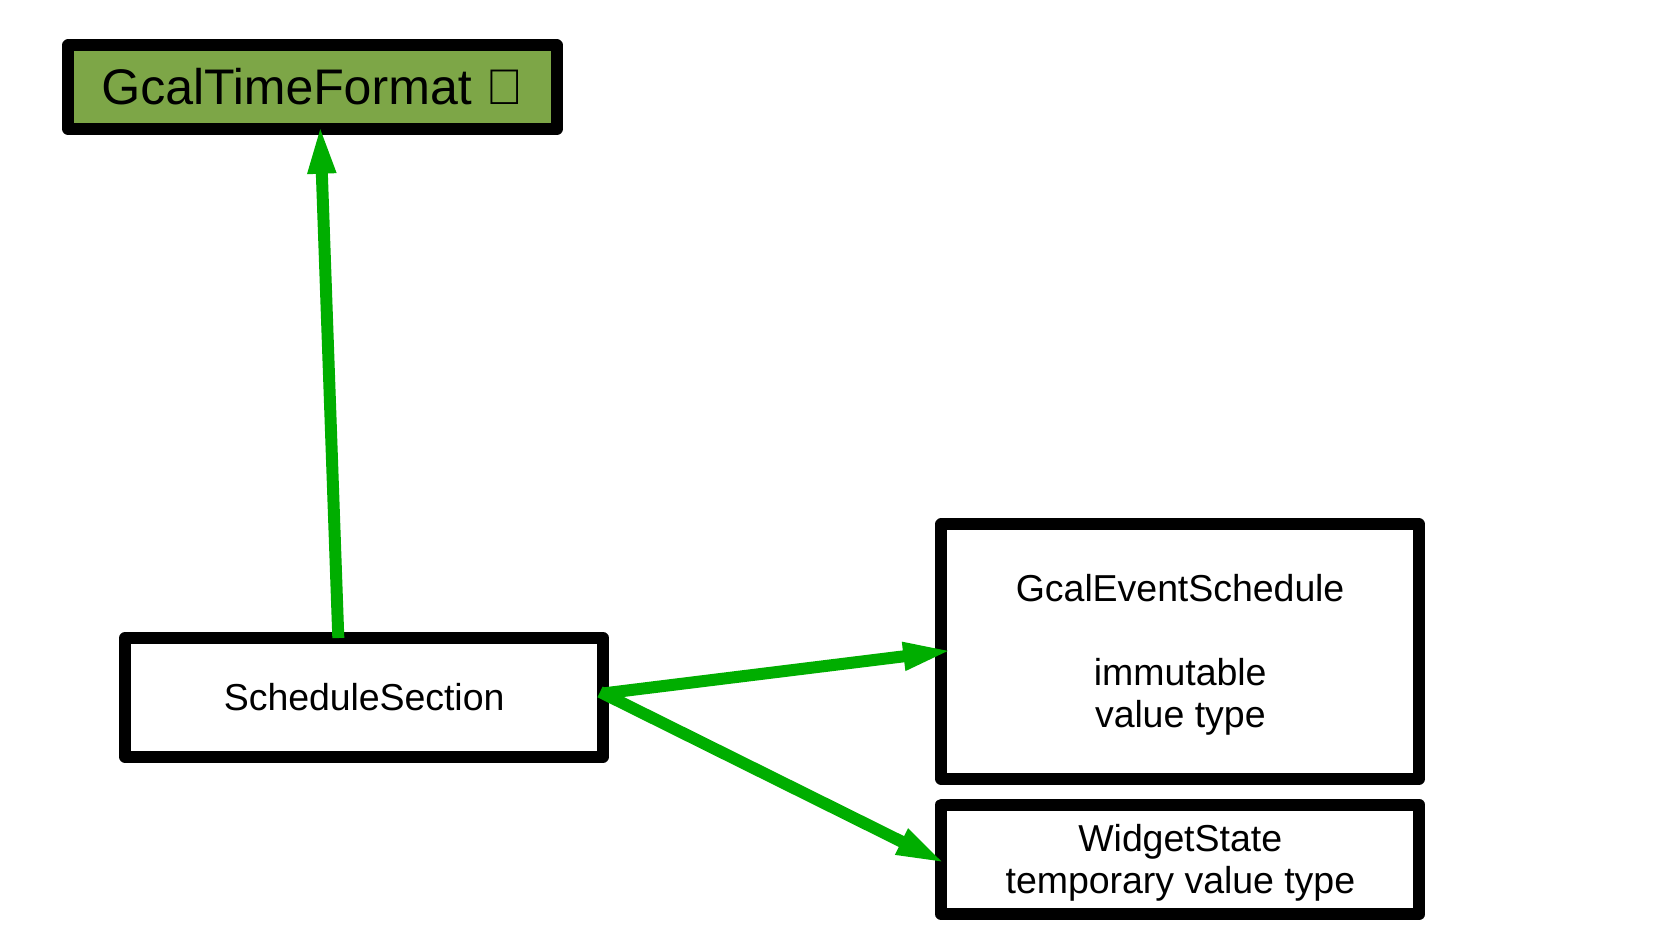

GcalTimeFormat 🍌
GcalEventSchedule
immutable
value type
ScheduleSection
WidgetState
temporary value type